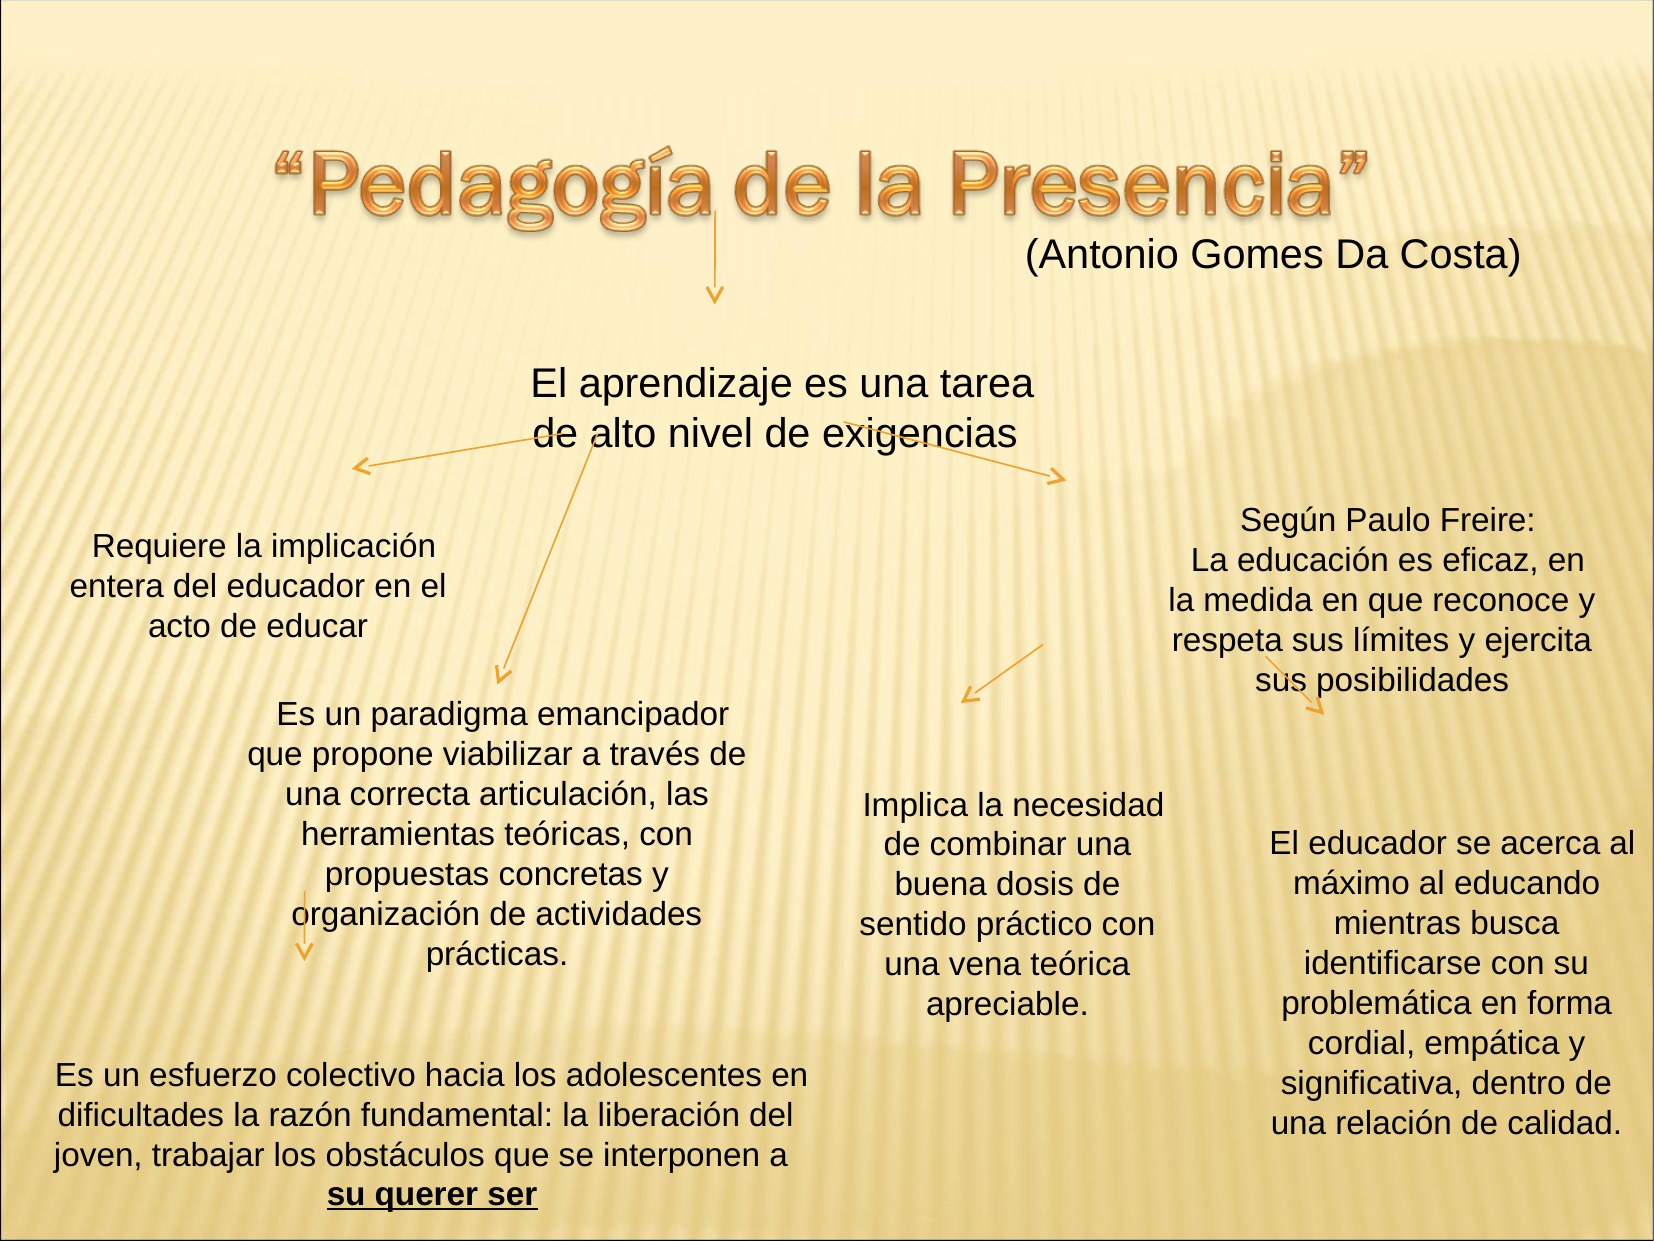

(Antonio Gomes Da Costa)
El aprendizaje es una tarea de alto nivel de exigencias
Según Paulo Freire:
La educación es eficaz, en la medida en que reconoce y respeta sus límites y ejercita sus posibilidades
Requiere la implicación entera del educador en el acto de educar
Es un paradigma emancipador que propone viabilizar a través de una correcta articulación, las herramientas teóricas, con propuestas concretas y organización de actividades prácticas.
Implica la necesidad de combinar una buena dosis de sentido práctico con una vena teórica apreciable.
El educador se acerca al máximo al educando mientras busca identificarse con su problemática en forma cordial, empática y significativa, dentro de una relación de calidad.
Es un esfuerzo colectivo hacia los adolescentes en dificultades la razón fundamental: la liberación del joven, trabajar los obstáculos que se interponen a
su querer ser